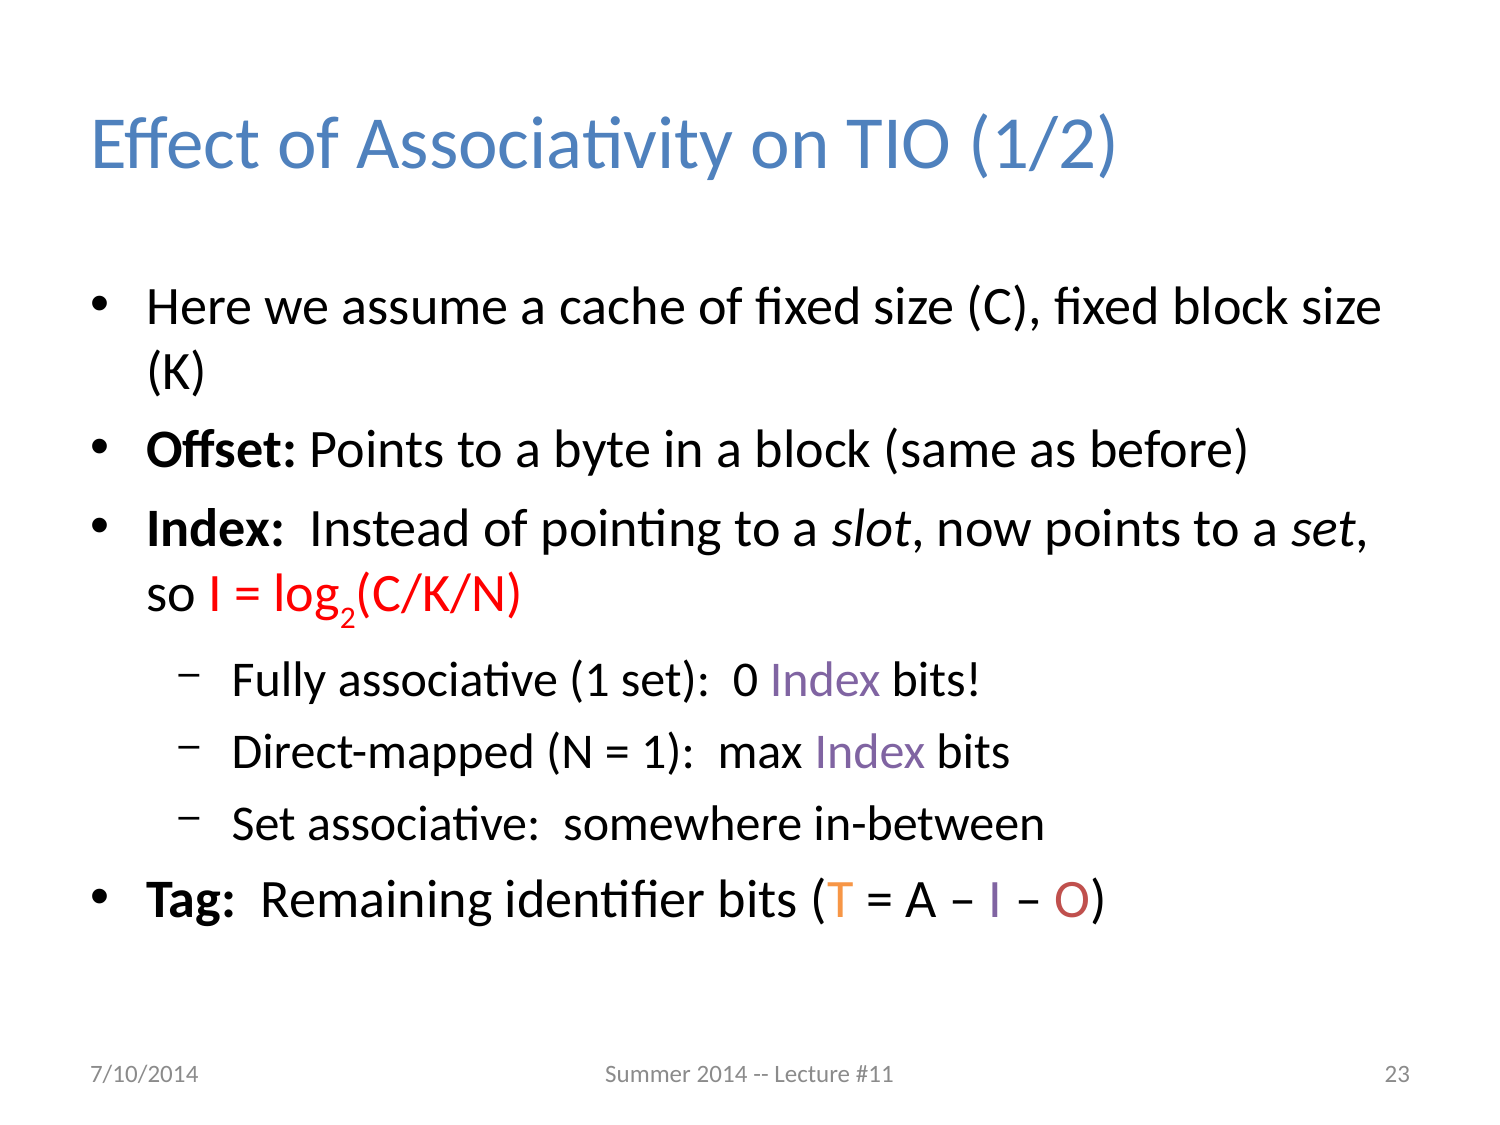

# Effect of Associativity on TIO (1/2)
Here we assume a cache of fixed size (C), fixed block size (K)
Offset: Points to a byte in a block (same as before)
Index: Instead of pointing to a slot, now points to a set, so I = log2(C/K/N)
Fully associative (1 set): 0 Index bits!
Direct-mapped (N = 1): max Index bits
Set associative: somewhere in-between
Tag: Remaining identifier bits (T = A – I – O)
7/10/2014
Summer 2014 -- Lecture #11